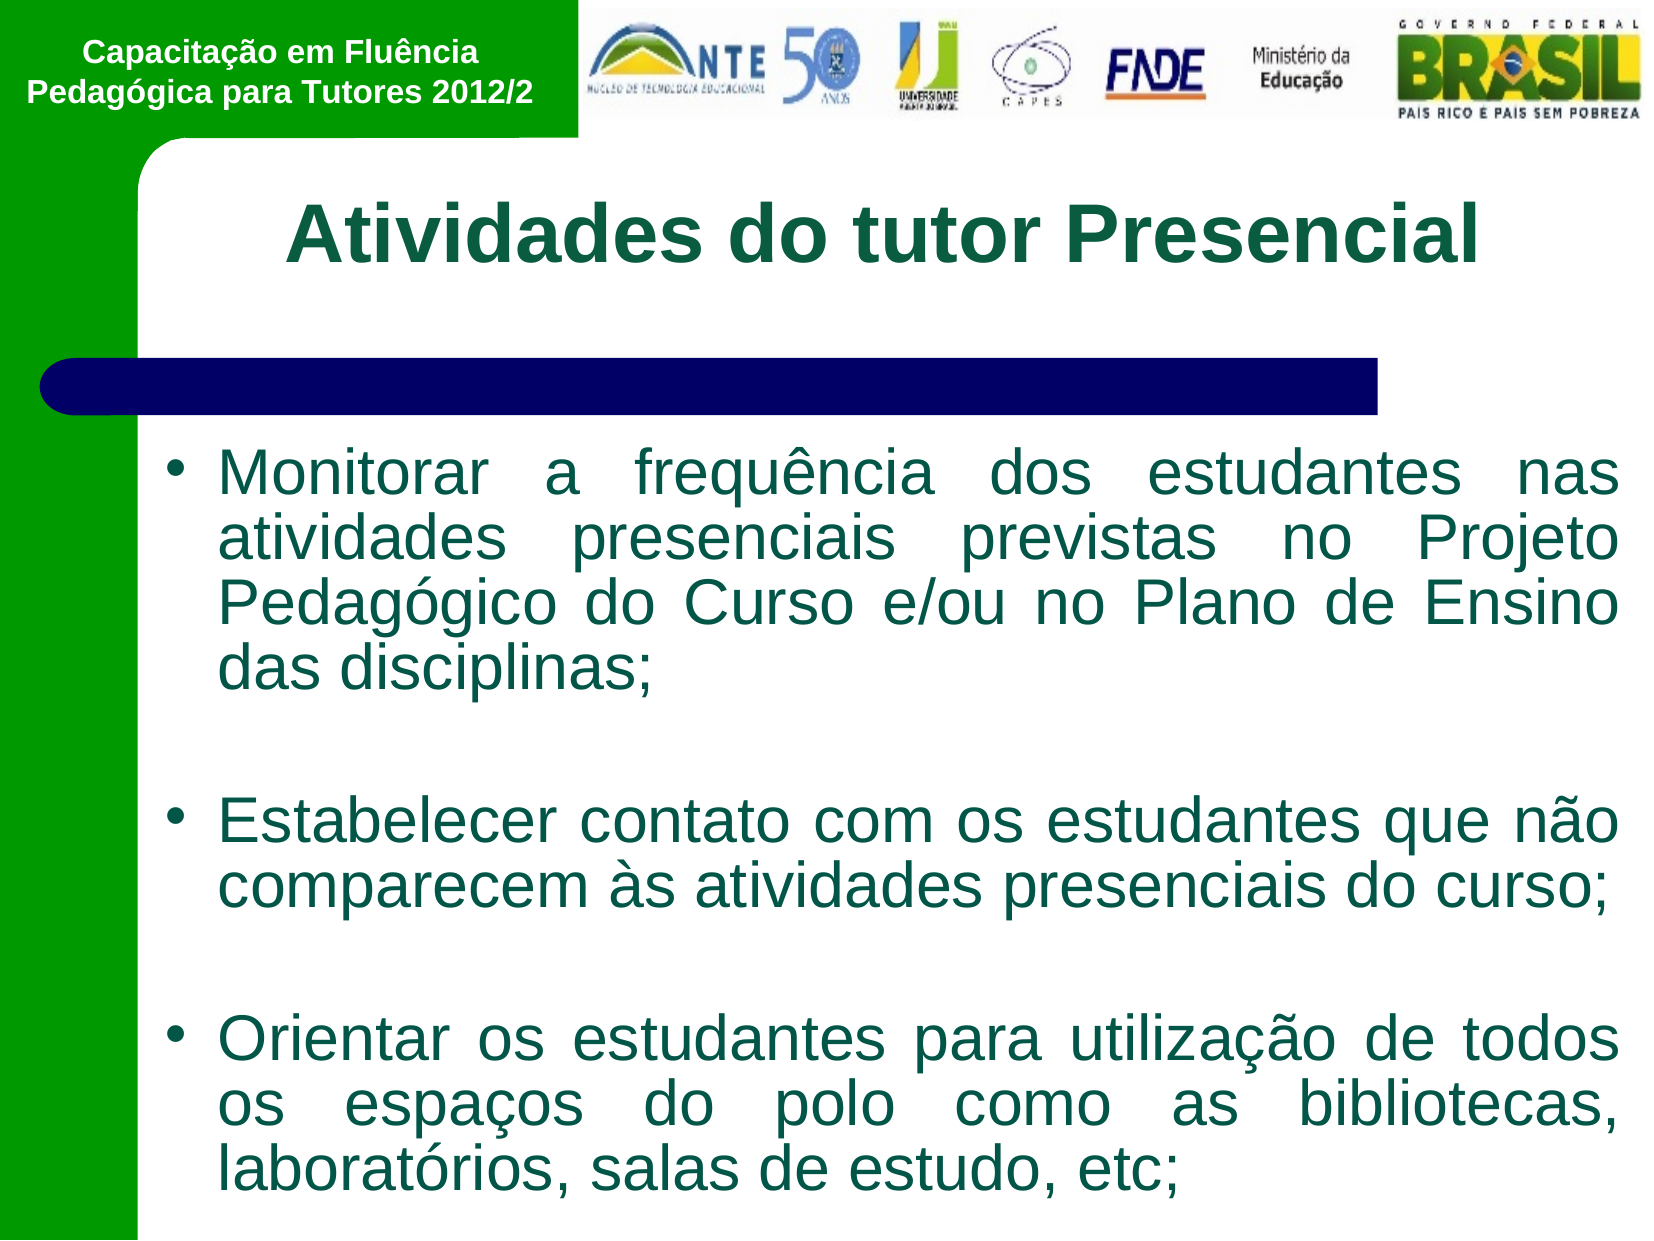

# Atividades do tutor Presencial
Monitorar a frequência dos estudantes nas atividades presenciais previstas no Projeto Pedagógico do Curso e/ou no Plano de Ensino das disciplinas;
Estabelecer contato com os estudantes que não comparecem às atividades presenciais do curso;
Orientar os estudantes para utilização de todos os espaços do polo como as bibliotecas, laboratórios, salas de estudo, etc;